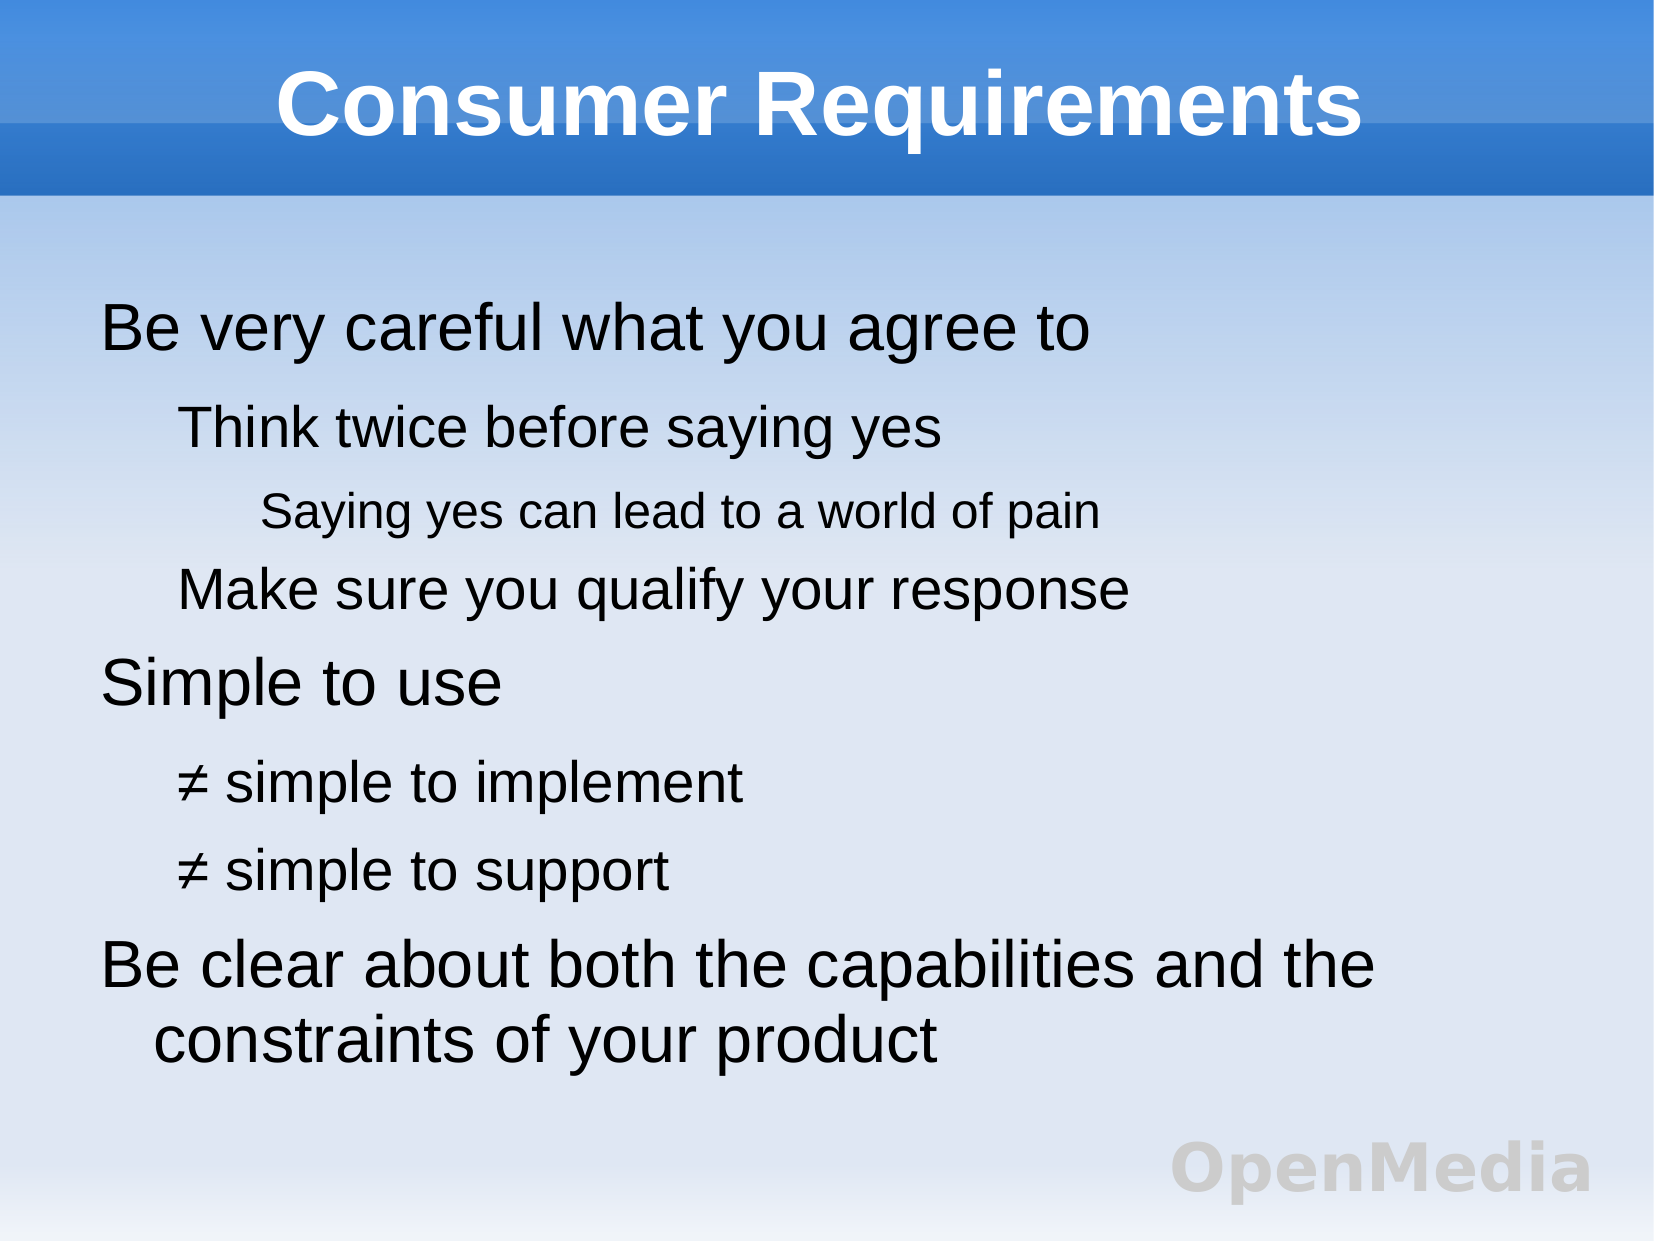

# Consumer Requirements
Be very careful what you agree to
Think twice before saying yes
Saying yes can lead to a world of pain
Make sure you qualify your response
Simple to use
≠ simple to implement
≠ simple to support
Be clear about both the capabilities and the constraints of your product
13